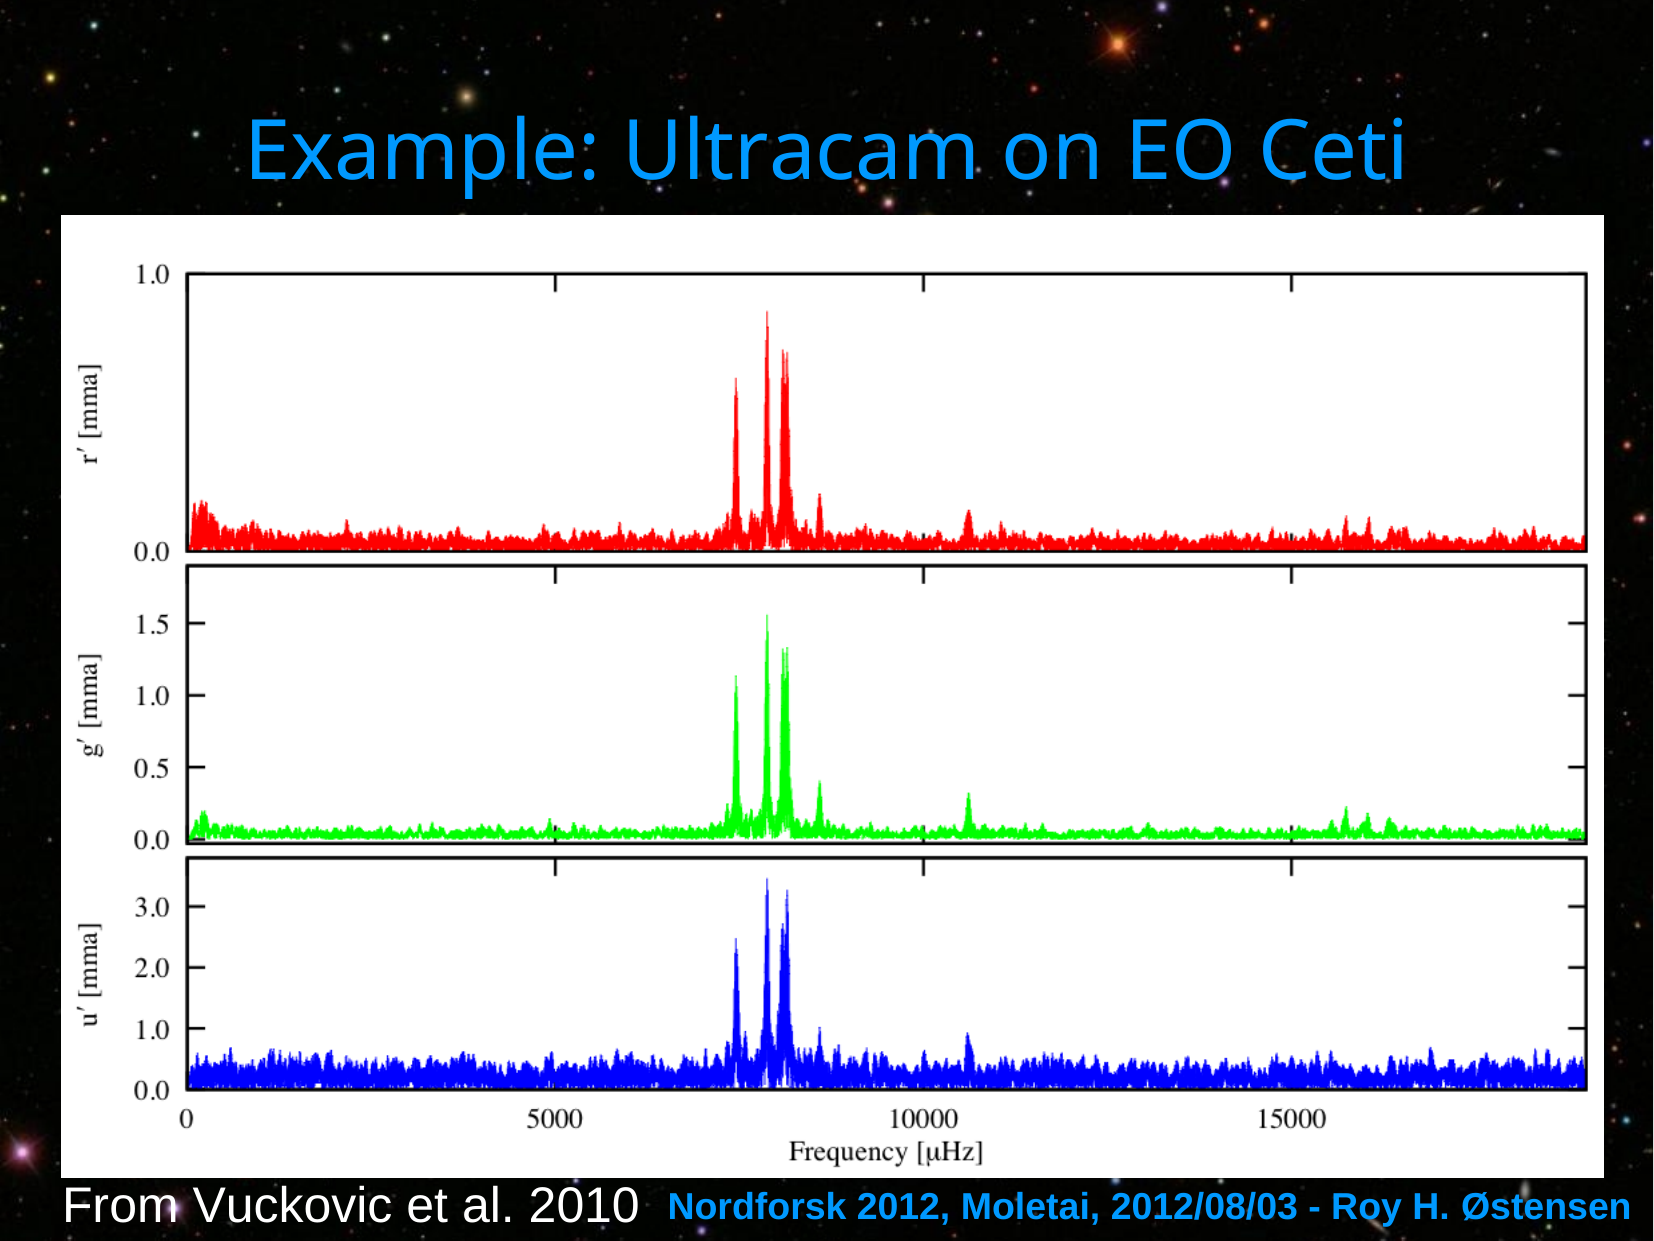

# Example: Ultracam on EO Ceti
From Vuckovic et al. 2010